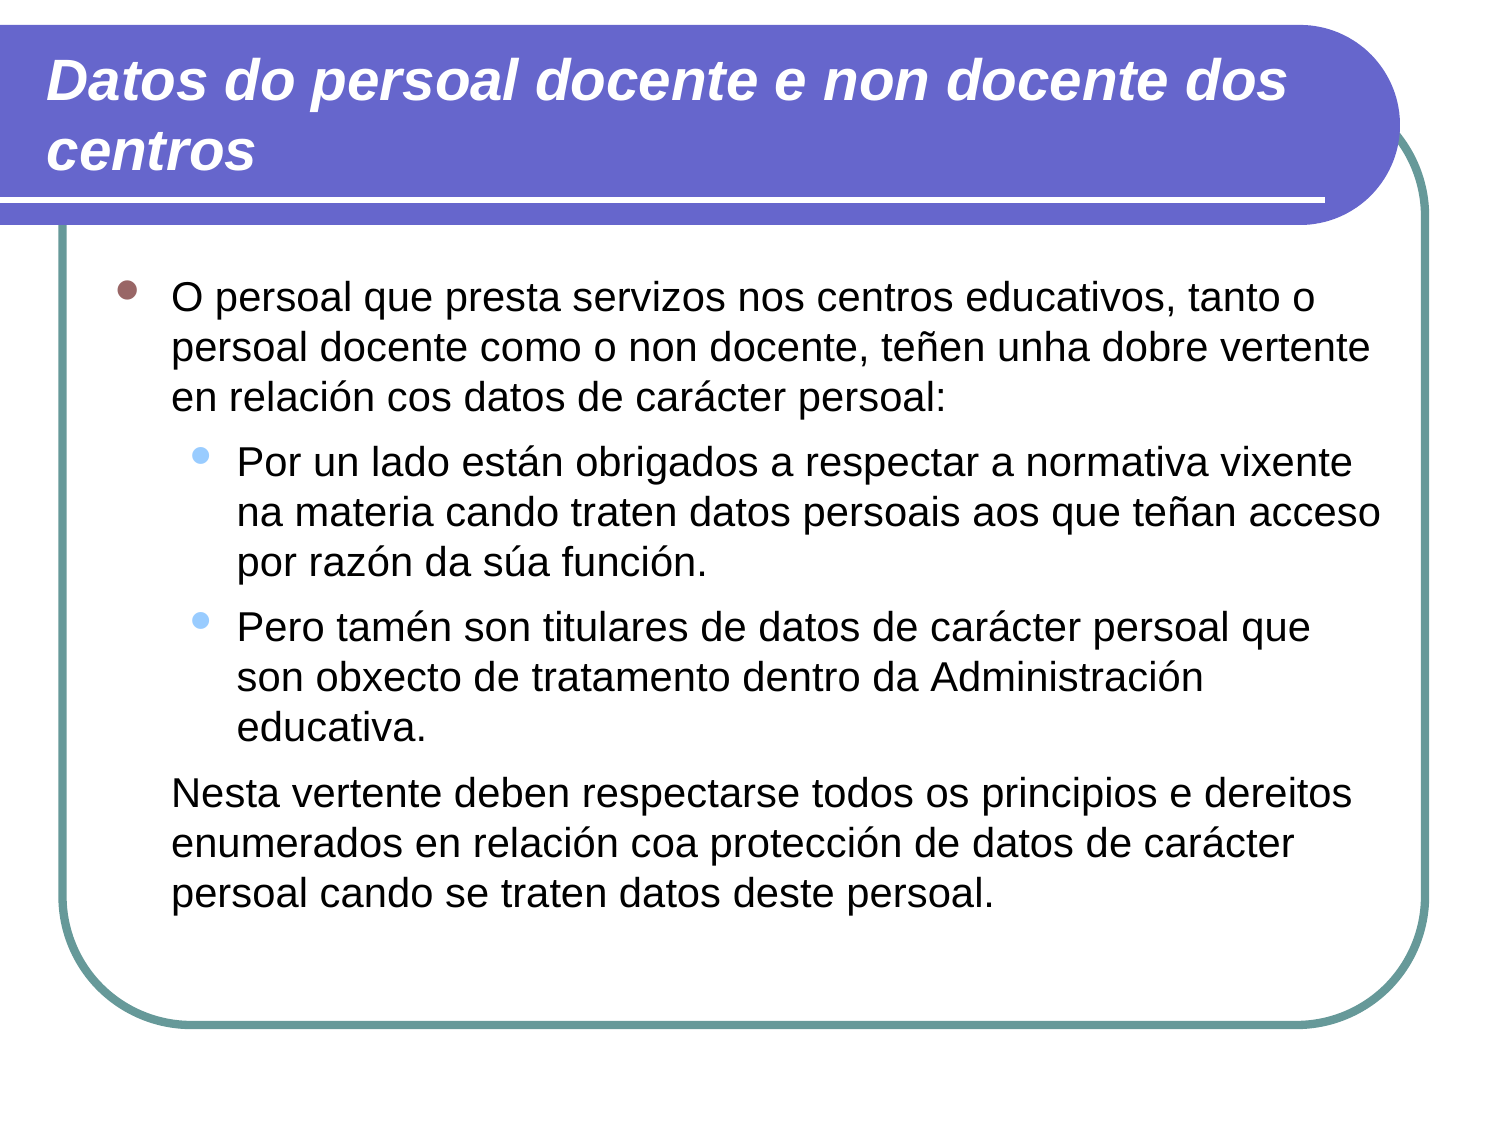

# Datos do persoal docente e non docente dos centros
O persoal que presta servizos nos centros educativos, tanto o persoal docente como o non docente, teñen unha dobre vertente en relación cos datos de carácter persoal:
Por un lado están obrigados a respectar a normativa vixente na materia cando traten datos persoais aos que teñan acceso por razón da súa función.
Pero tamén son titulares de datos de carácter persoal que son obxecto de tratamento dentro da Administración educativa.
Nesta vertente deben respectarse todos os principios e dereitos enumerados en relación coa protección de datos de carácter persoal cando se traten datos deste persoal.